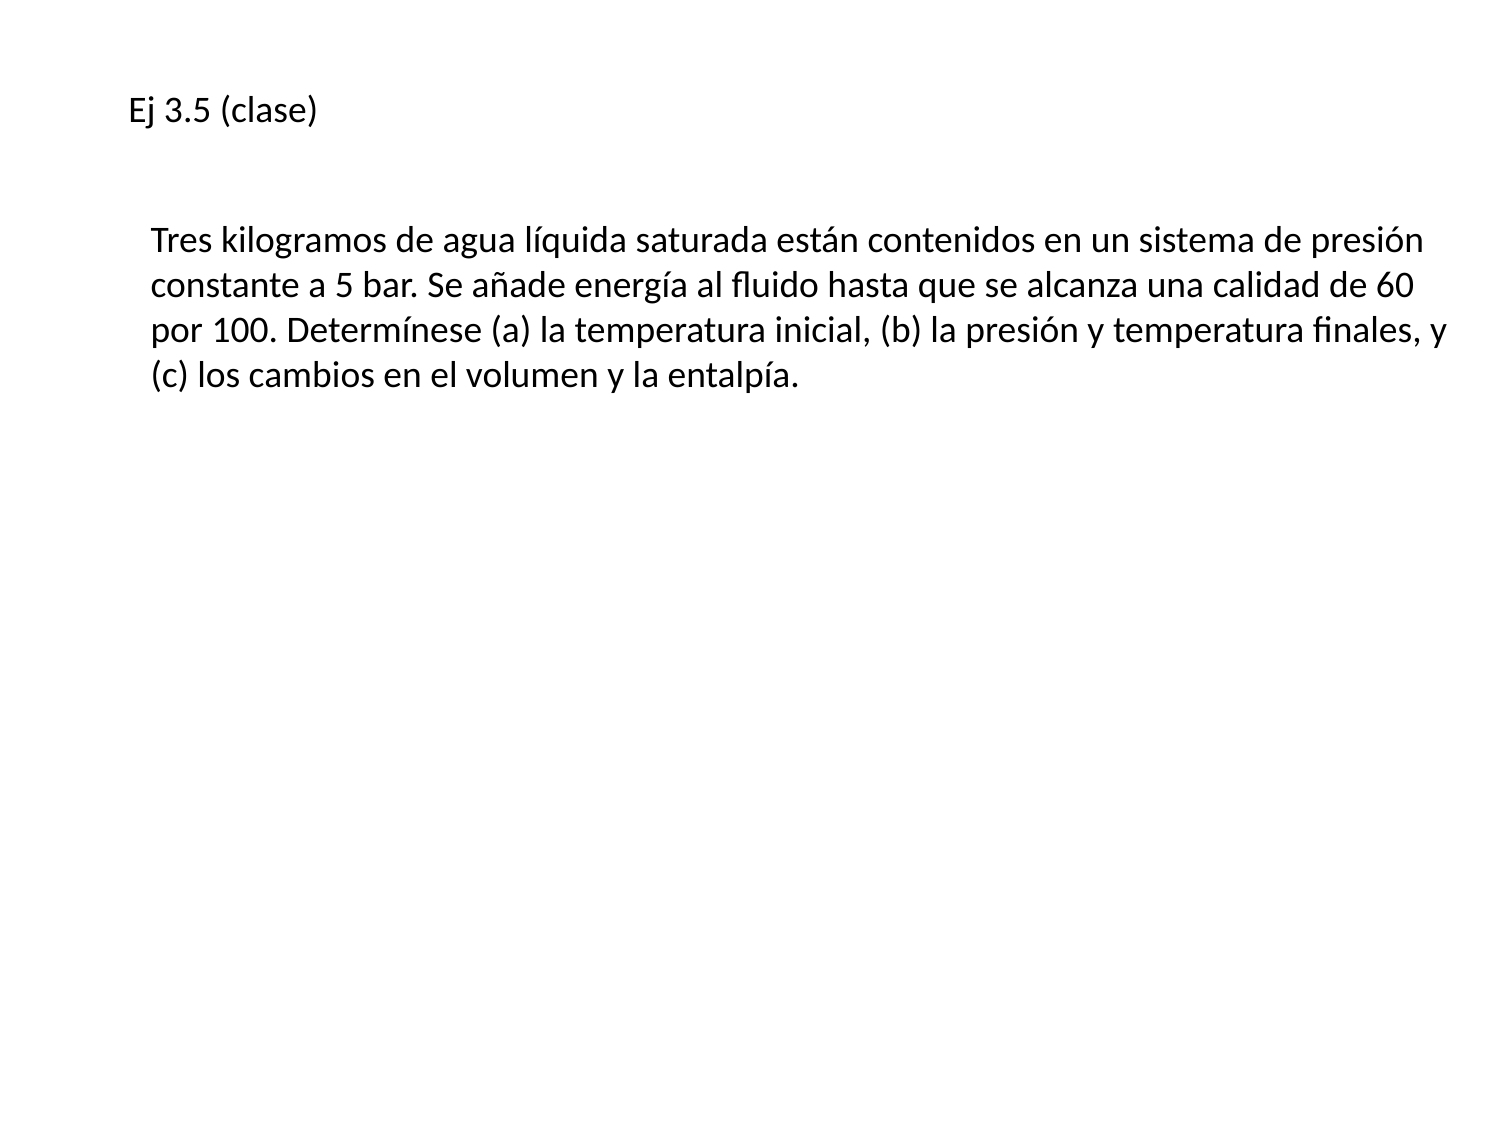

Ej 3.5 (clase)
Tres kilogramos de agua líquida saturada están contenidos en un sistema de presión constante a 5 bar. Se añade energía al fluido hasta que se alcanza una calidad de 60 por 100. Determínese (a) la temperatura inicial, (b) la presión y temperatura finales, y (c) los cambios en el volumen y la entalpía.